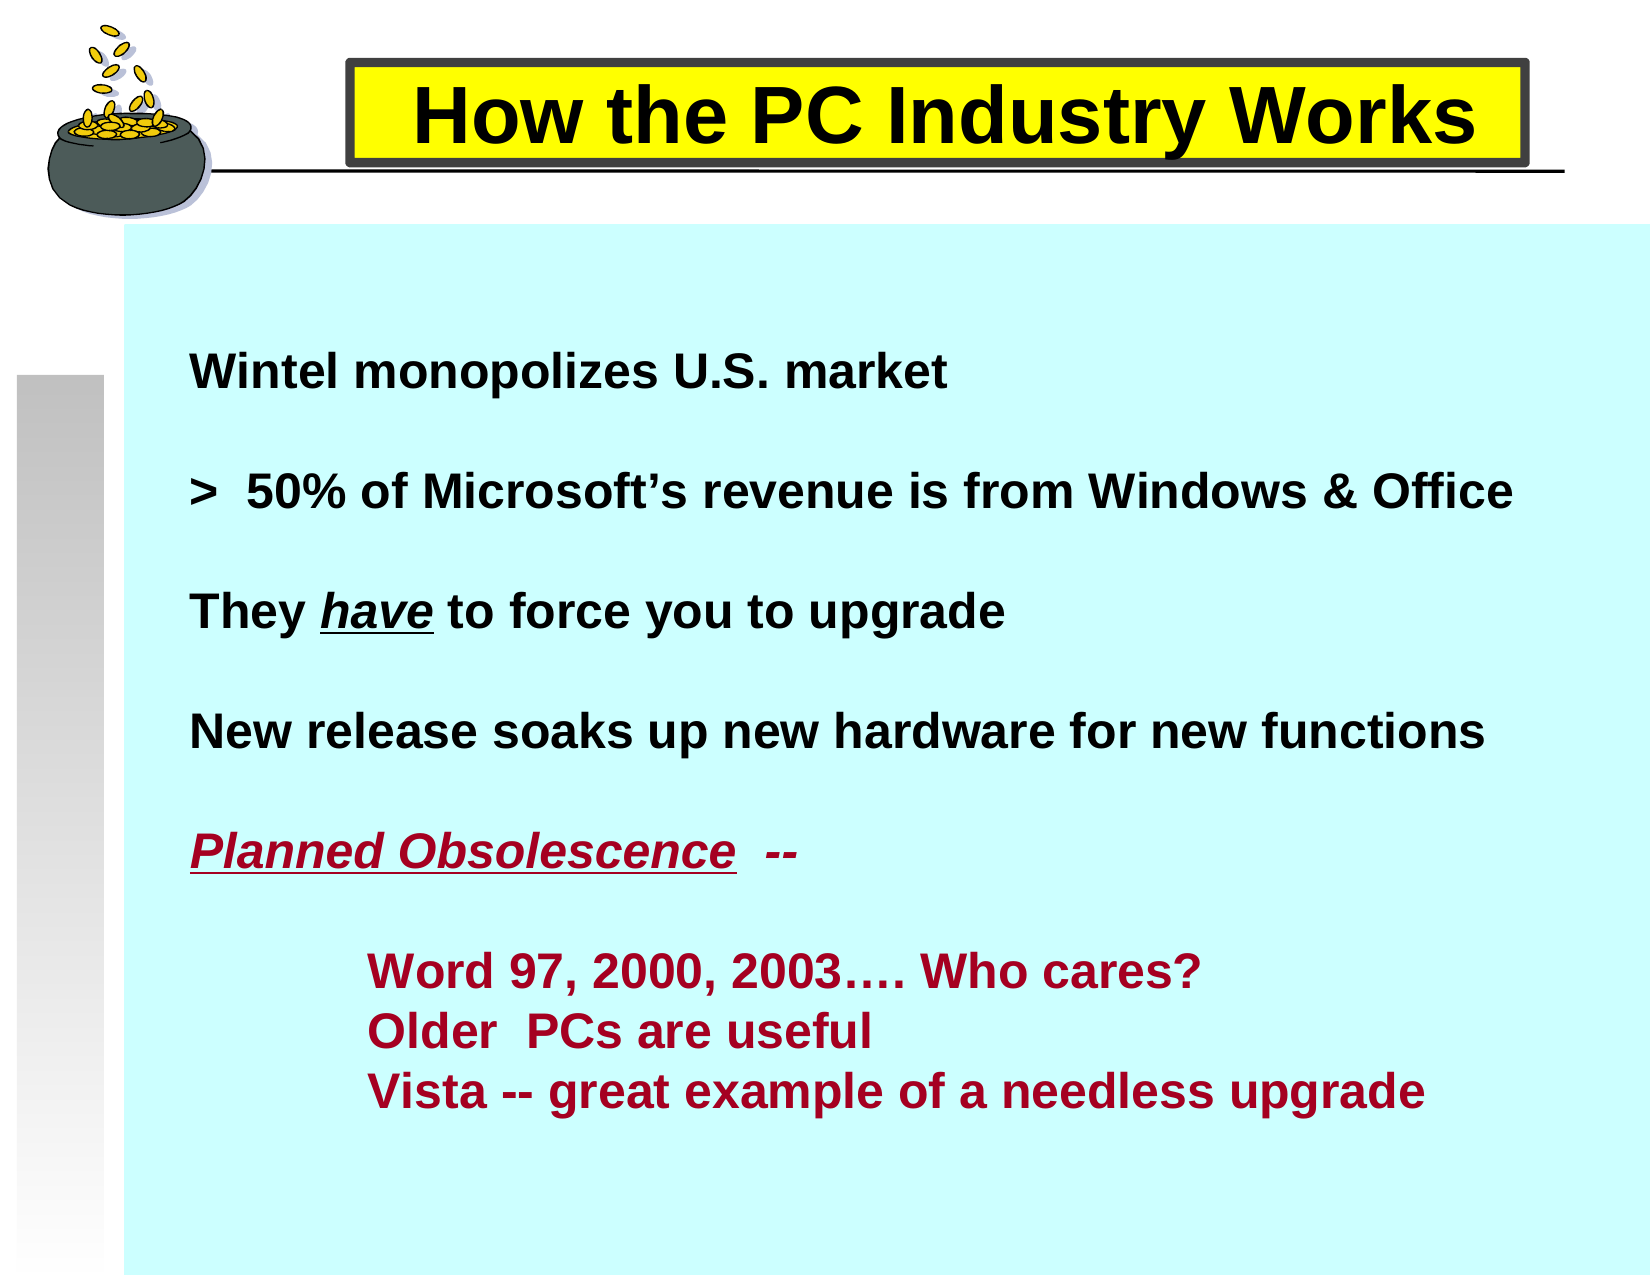

How the PC Industry Works
Wintel monopolizes U.S. market
> 50% of Microsoft’s revenue is from Windows & Office
They have to force you to upgrade
New release soaks up new hardware for new functions
Planned Obsolescence --
 Word 97, 2000, 2003…. Who cares?
 Older PCs are useful
 Vista -- great example of a needless upgrade